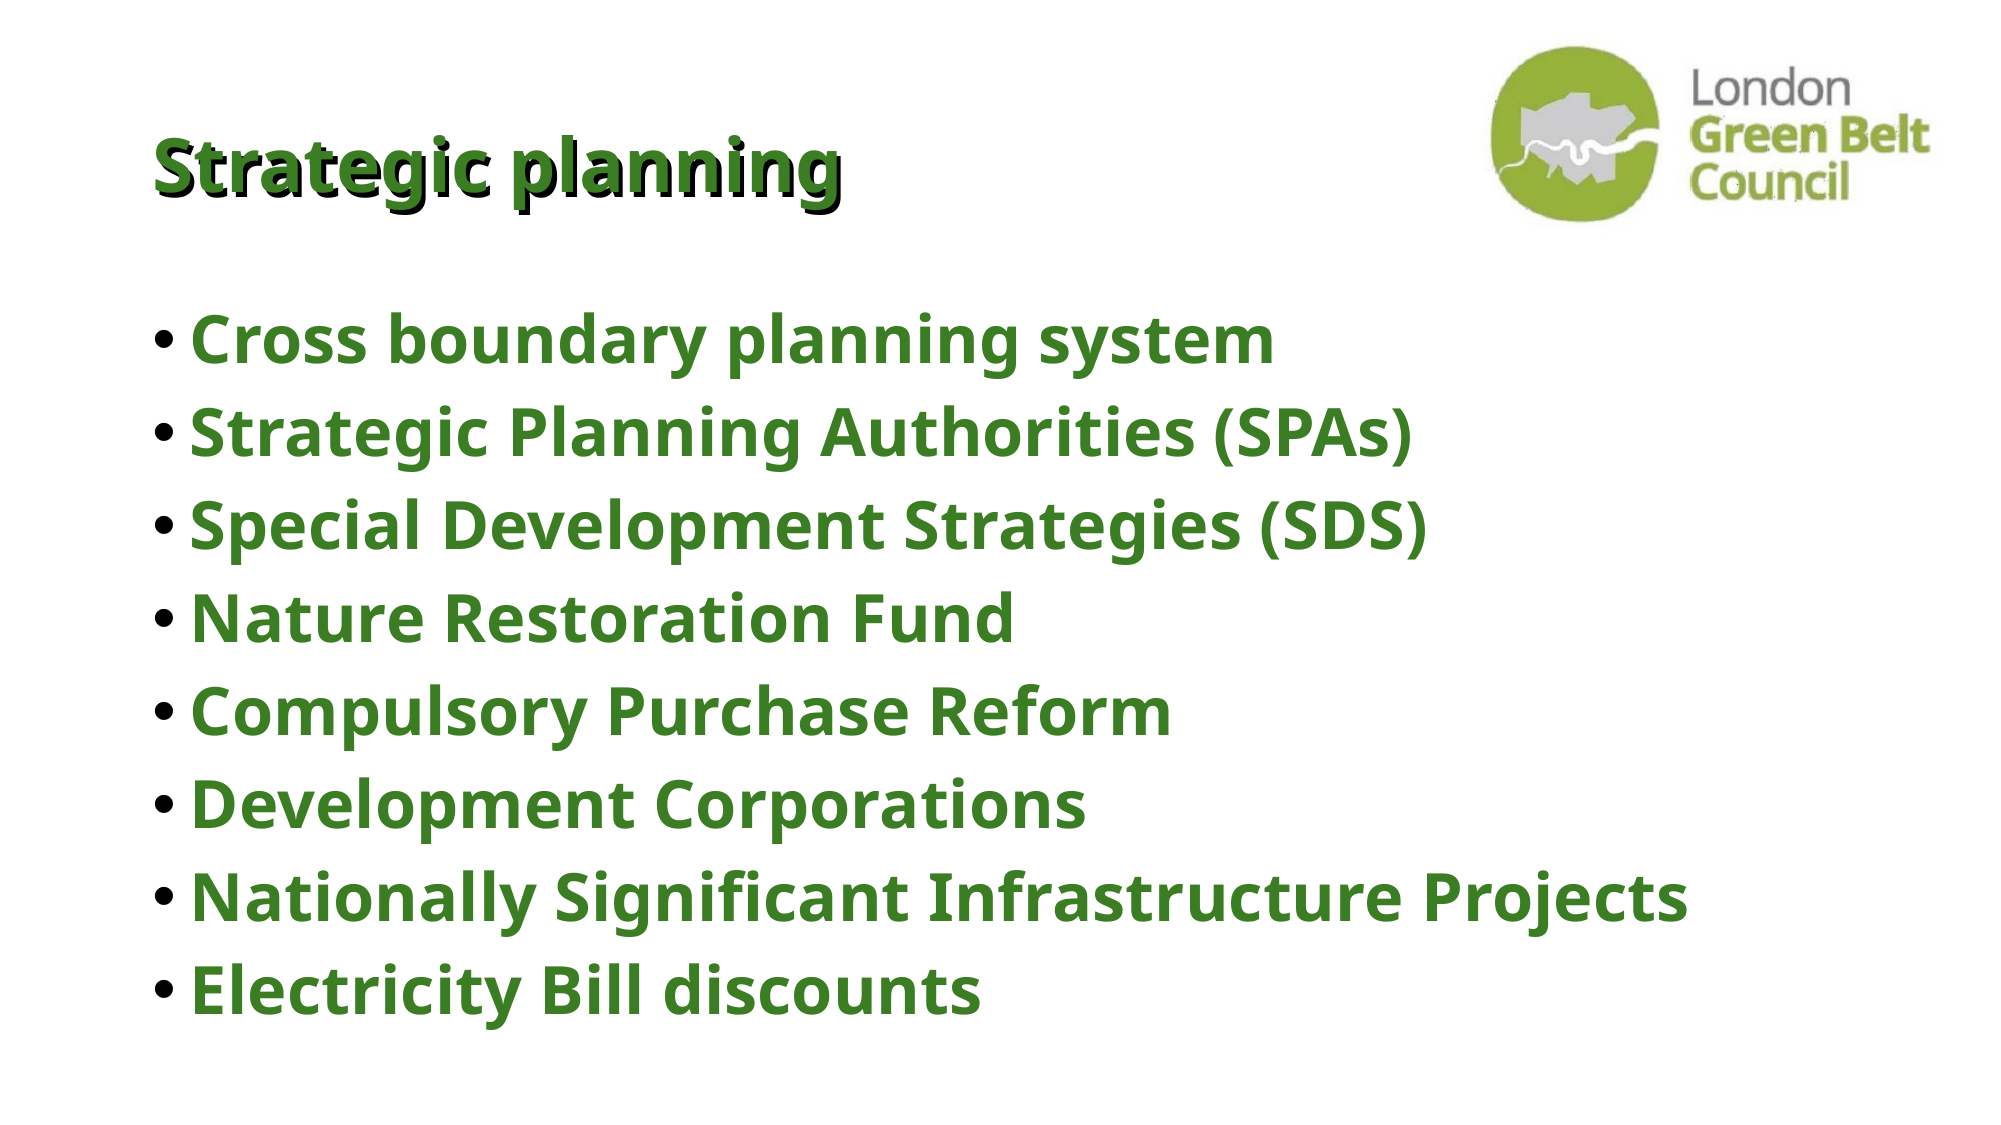

# Strategic planning
Cross boundary planning system
Strategic Planning Authorities (SPAs)
Special Development Strategies (SDS)
Nature Restoration Fund
Compulsory Purchase Reform
Development Corporations
Nationally Significant Infrastructure Projects
Electricity Bill discounts